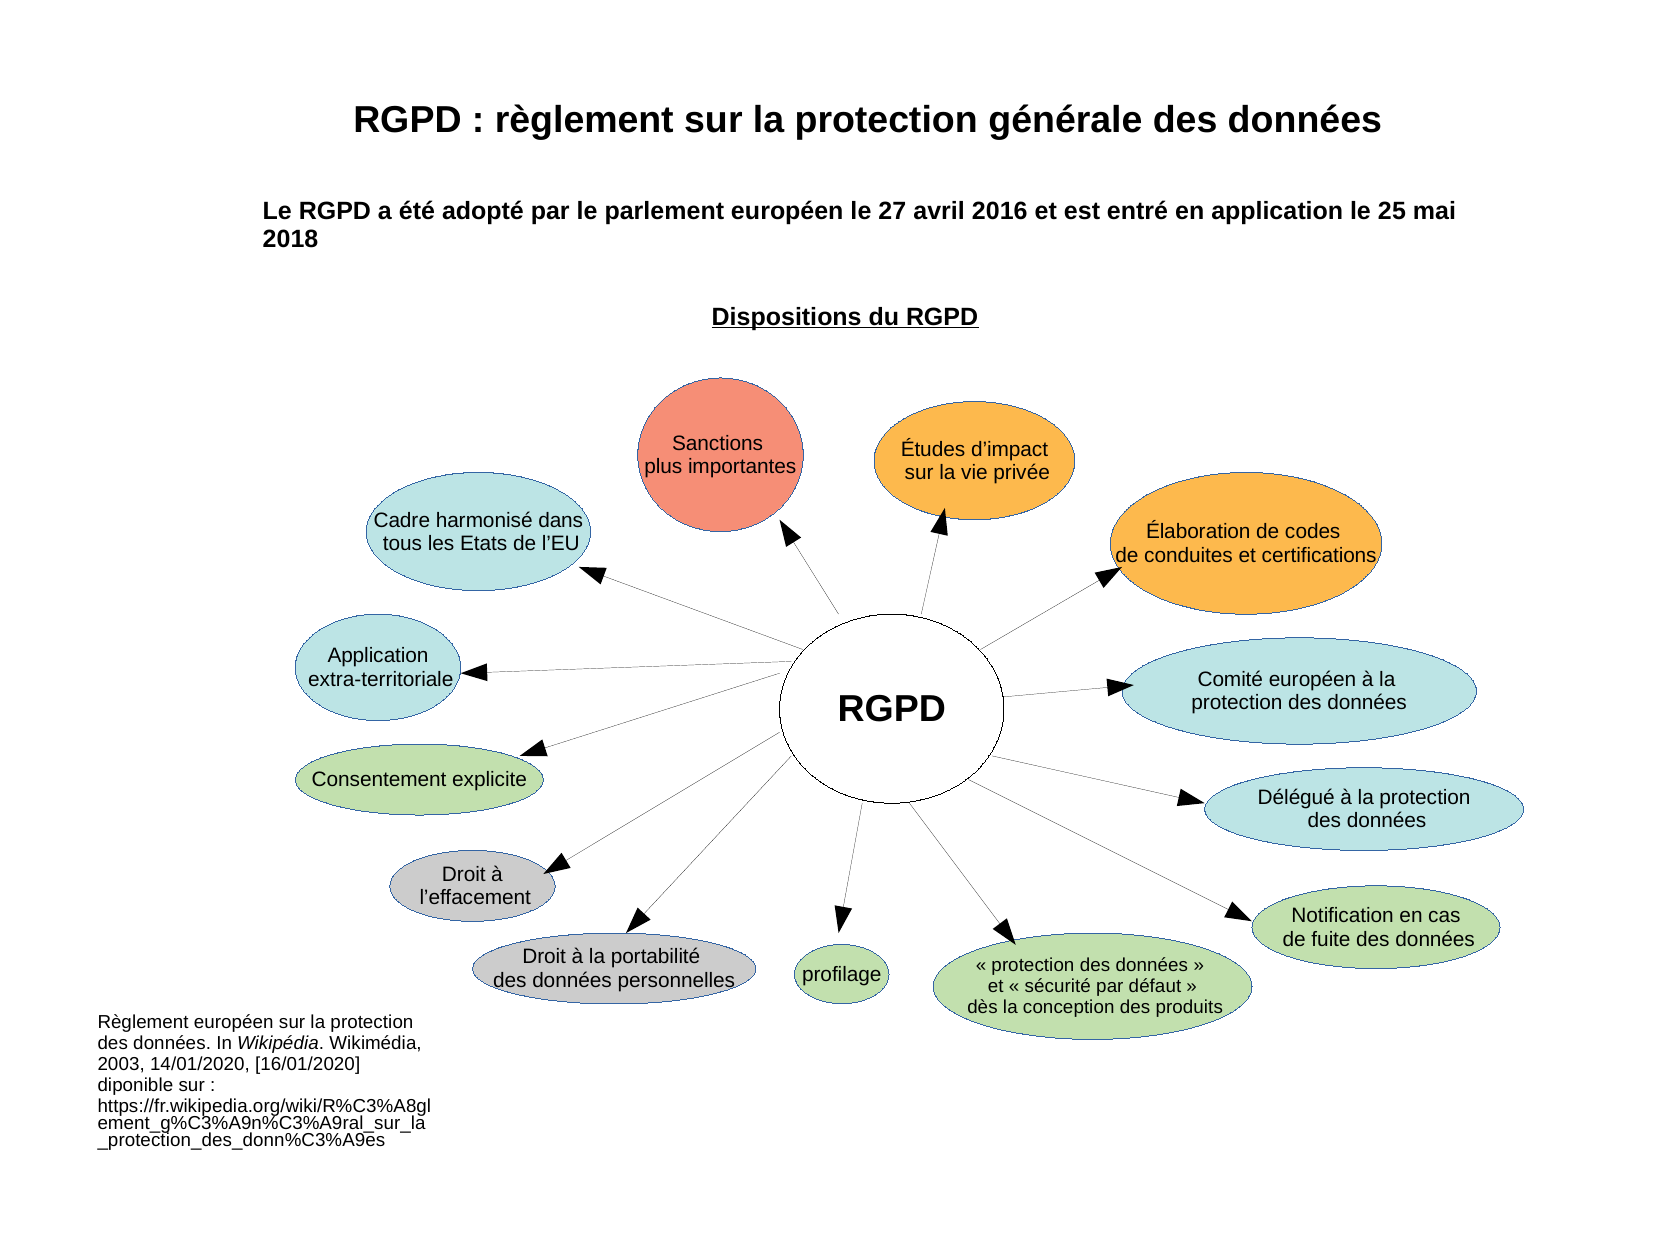

# RGPD : règlement sur la protection générale des données
Le RGPD a été adopté par le parlement européen le 27 avril 2016 et est entré en application le 25 mai 2018
Dispositions du RGPD
Sanctions
plus importantes
Études d’impact
 sur la vie privée
Cadre harmonisé dans
 tous les Etats de l’EU
Élaboration de codes
de conduites et certifications
Application
 extra-territoriale
RGPD
Comité européen à la
protection des données
Consentement explicite
Délégué à la protection
 des données
Droit à
 l’effacement
Notification en cas
 de fuite des données
Droit à la portabilité
des données personnelles
« protection des données »
et « sécurité par défaut »
 dès la conception des produits
profilage
Règlement européen sur la protection des données. In Wikipédia. Wikimédia, 2003, 14/01/2020, [16/01/2020] diponible sur : https://fr.wikipedia.org/wiki/R%C3%A8glement_g%C3%A9n%C3%A9ral_sur_la_protection_des_donn%C3%A9es